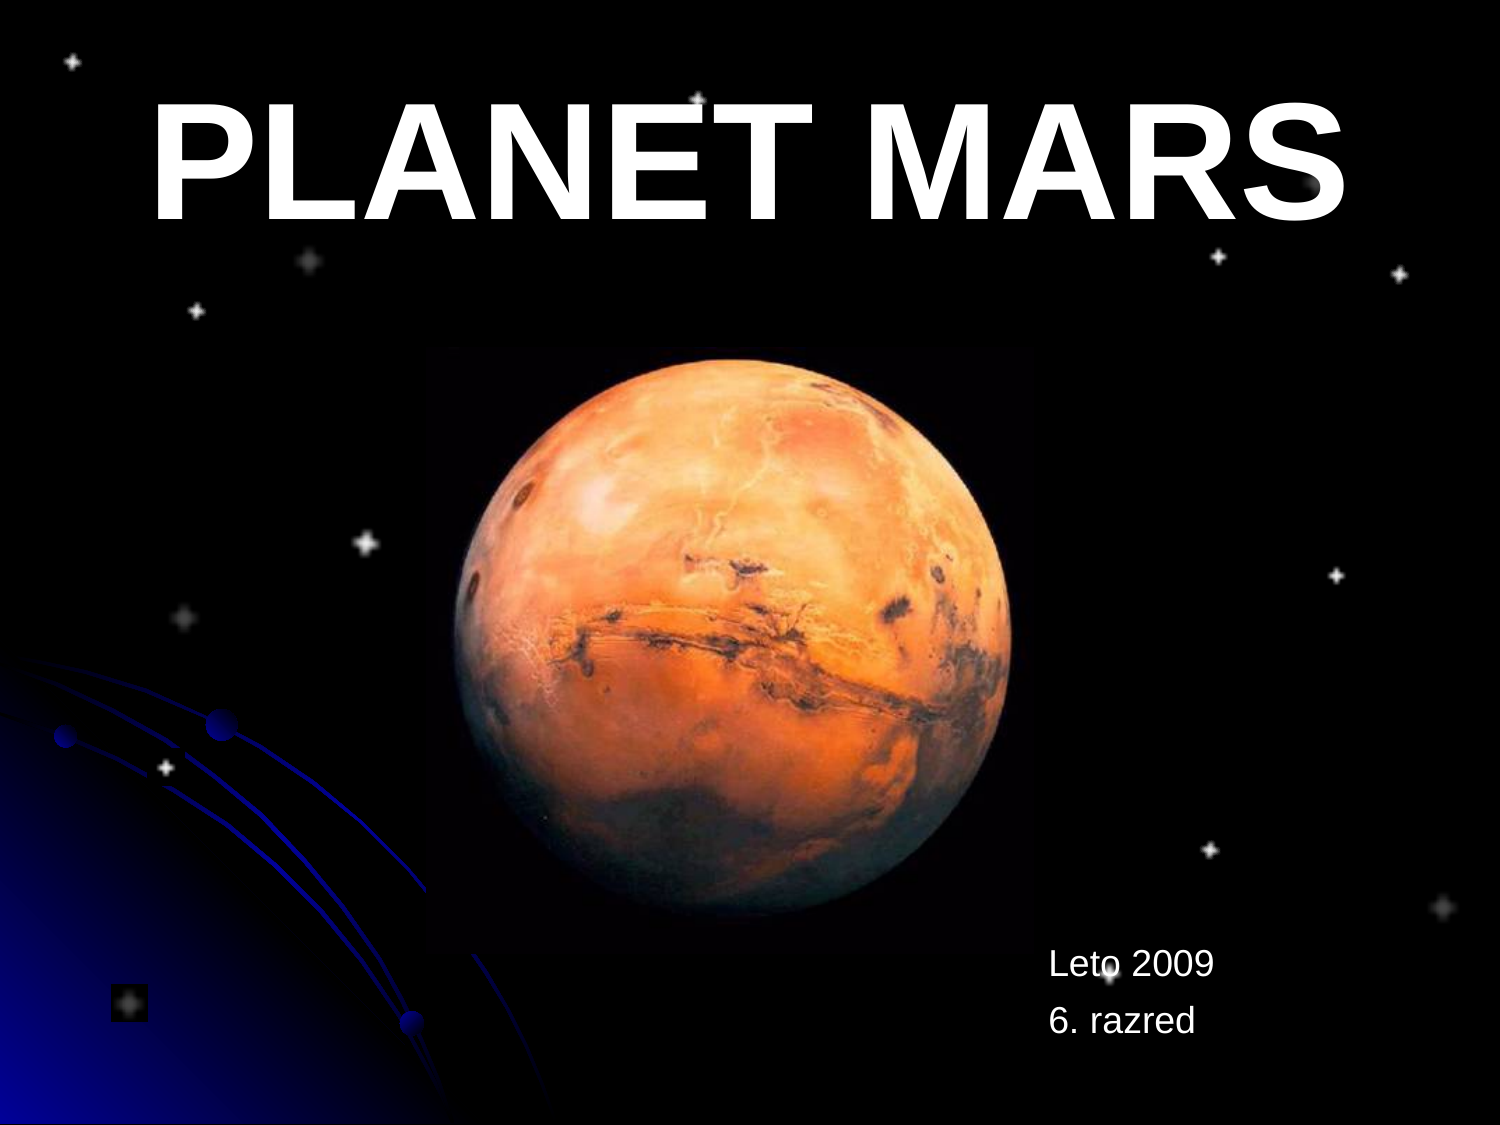

# PLANET MARS
Leto 2009
6. razred